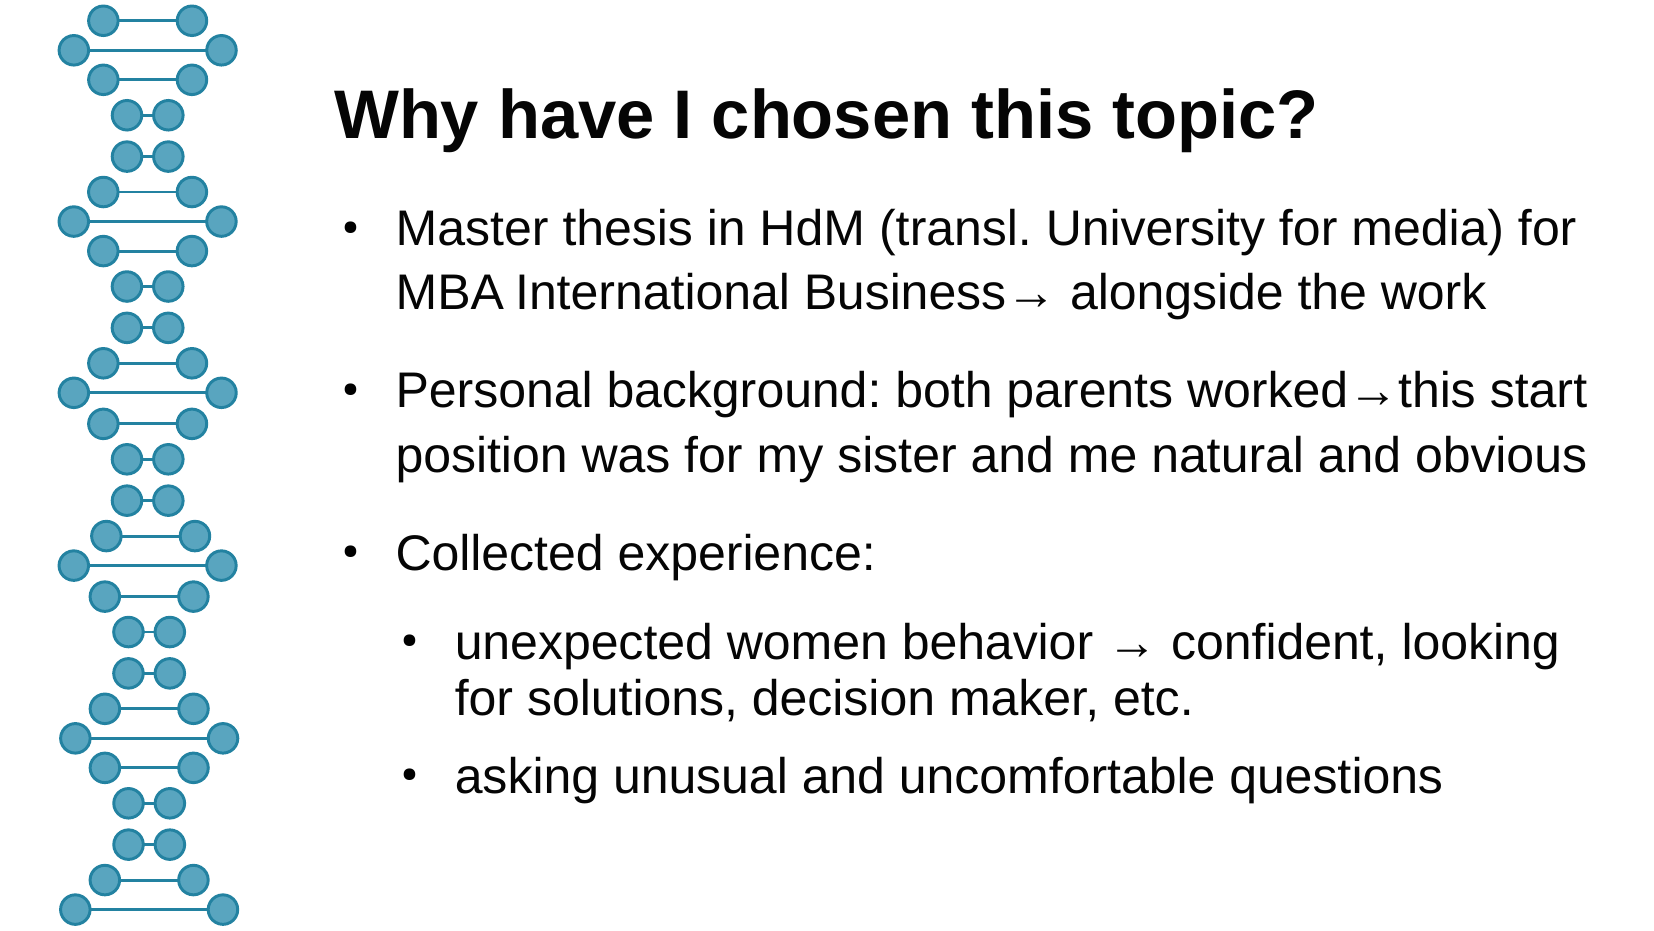

# Why have I chosen this topic?
Master thesis in HdM (transl. University for media) for MBA International Business→ alongside the work
Personal background: both parents worked→this start position was for my sister and me natural and obvious
Collected experience:
unexpected women behavior → confident, looking for solutions, decision maker, etc.
asking unusual and uncomfortable questions